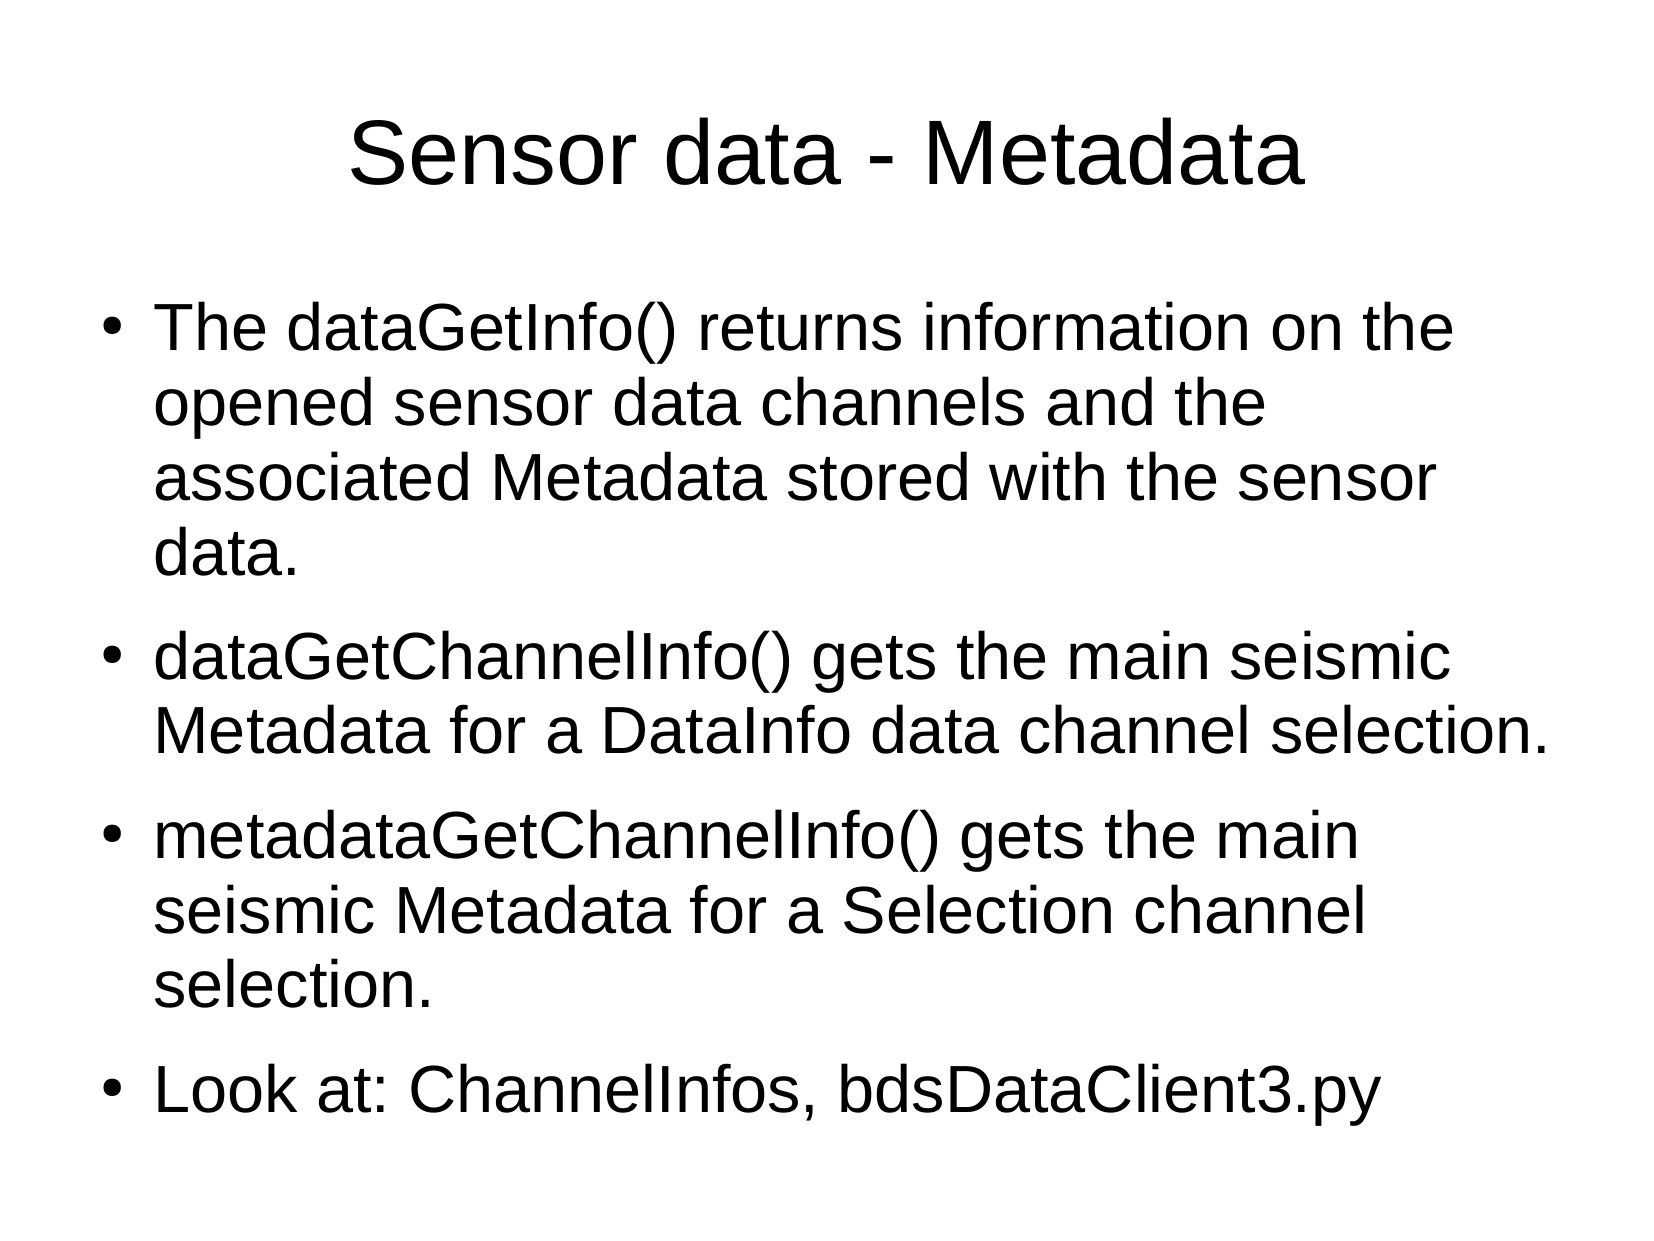

# Sensor data - Metadata
The dataGetInfo() returns information on the opened sensor data channels and the associated Metadata stored with the sensor data.
dataGetChannelInfo() gets the main seismic Metadata for a DataInfo data channel selection.
metadataGetChannelInfo() gets the main seismic Metadata for a Selection channel selection.
Look at: ChannelInfos, bdsDataClient3.py